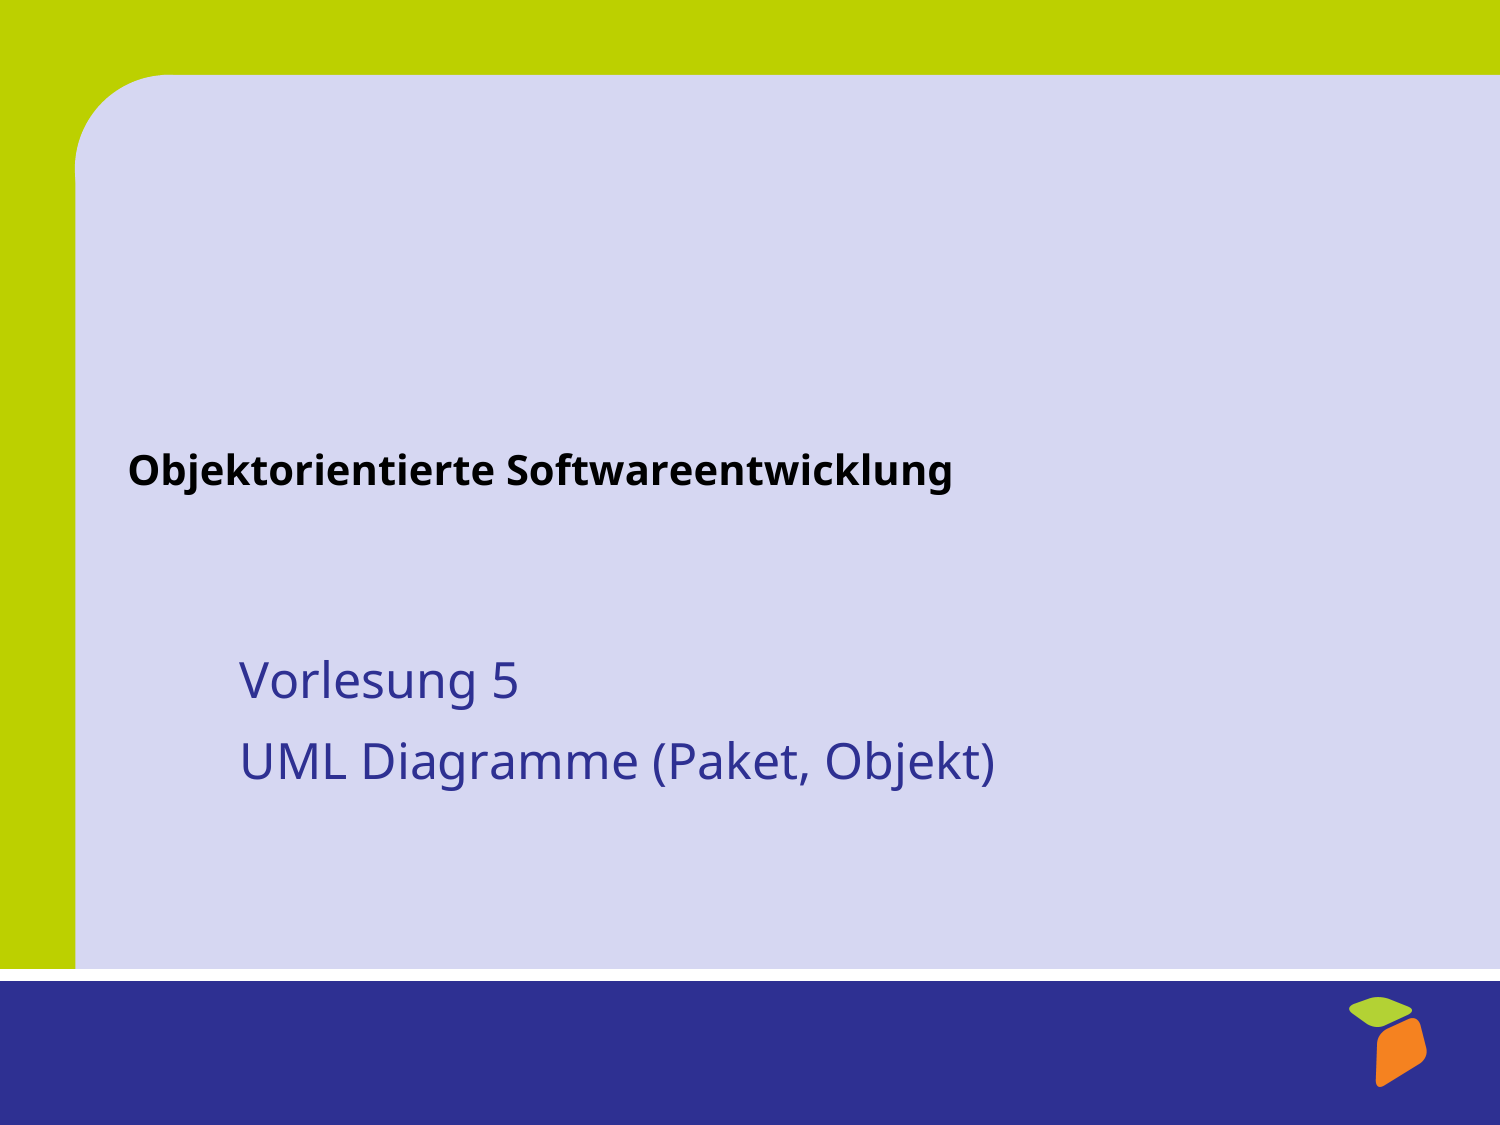

# Objektorientierte Softwareentwicklung
Vorlesung 5
UML Diagramme (Paket, Objekt)